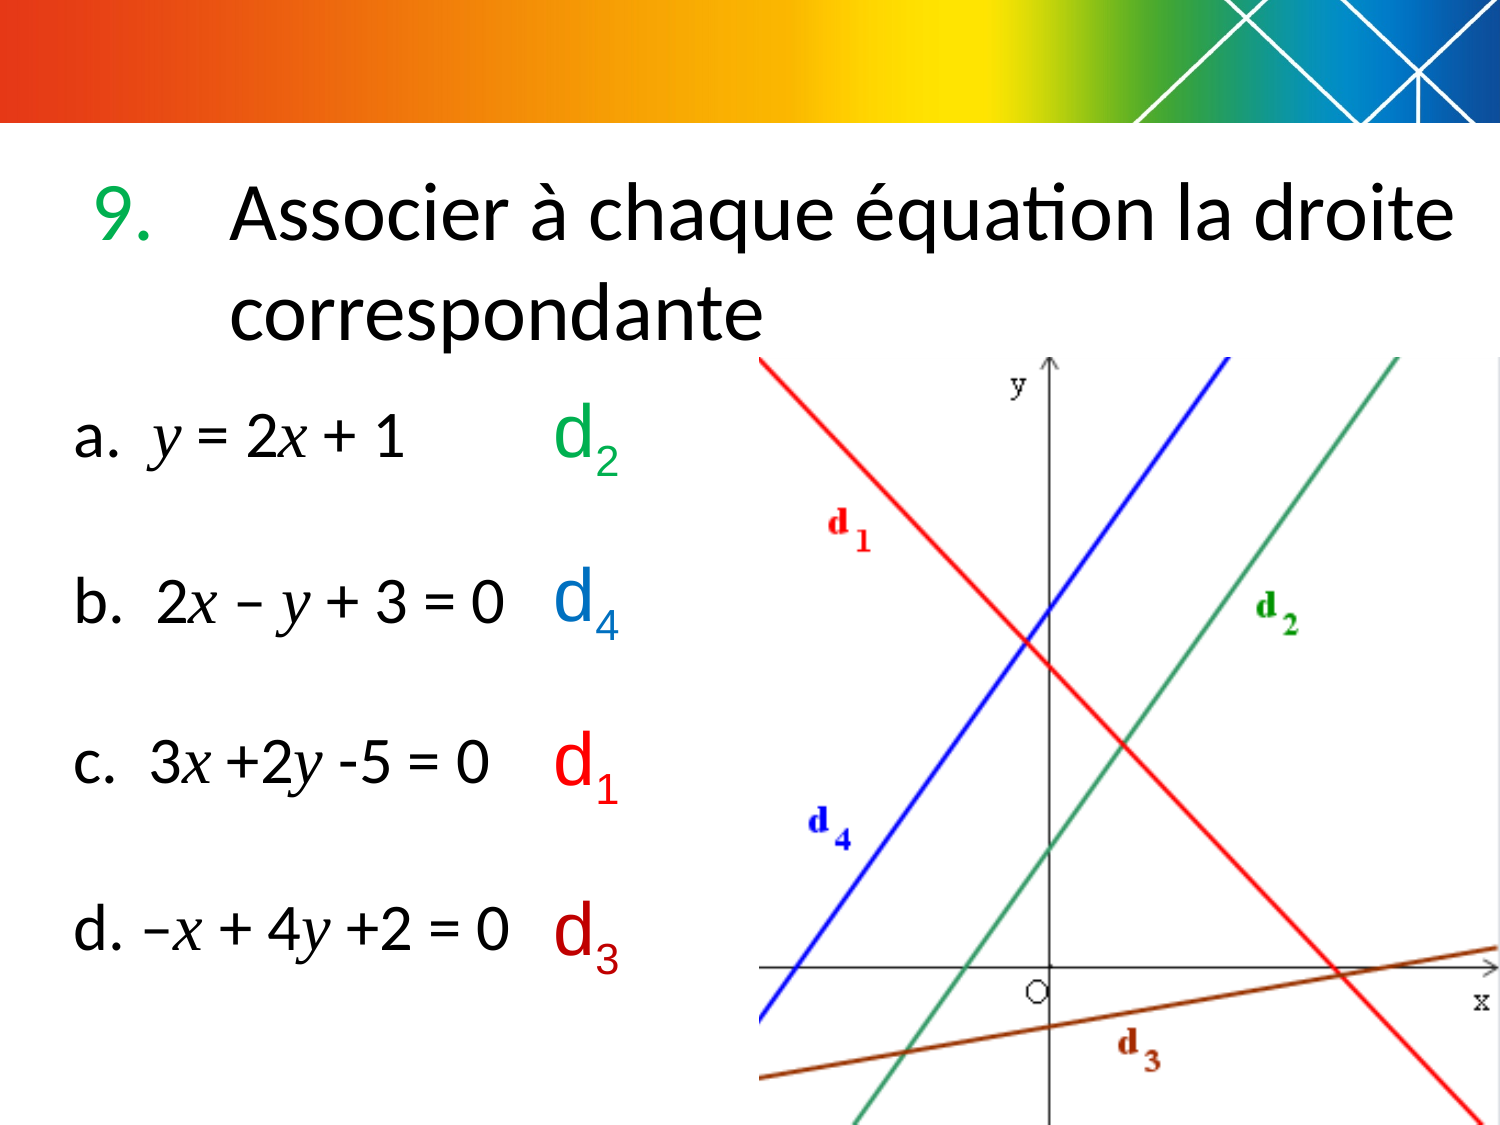

# Associer à chaque équation la droite correspondante
d2
a. y = 2x + 1
b. 2x – y + 3 = 0
c. 3x +2y -5 = 0
d. –x + 4y +2 = 0
d4
d1
d3